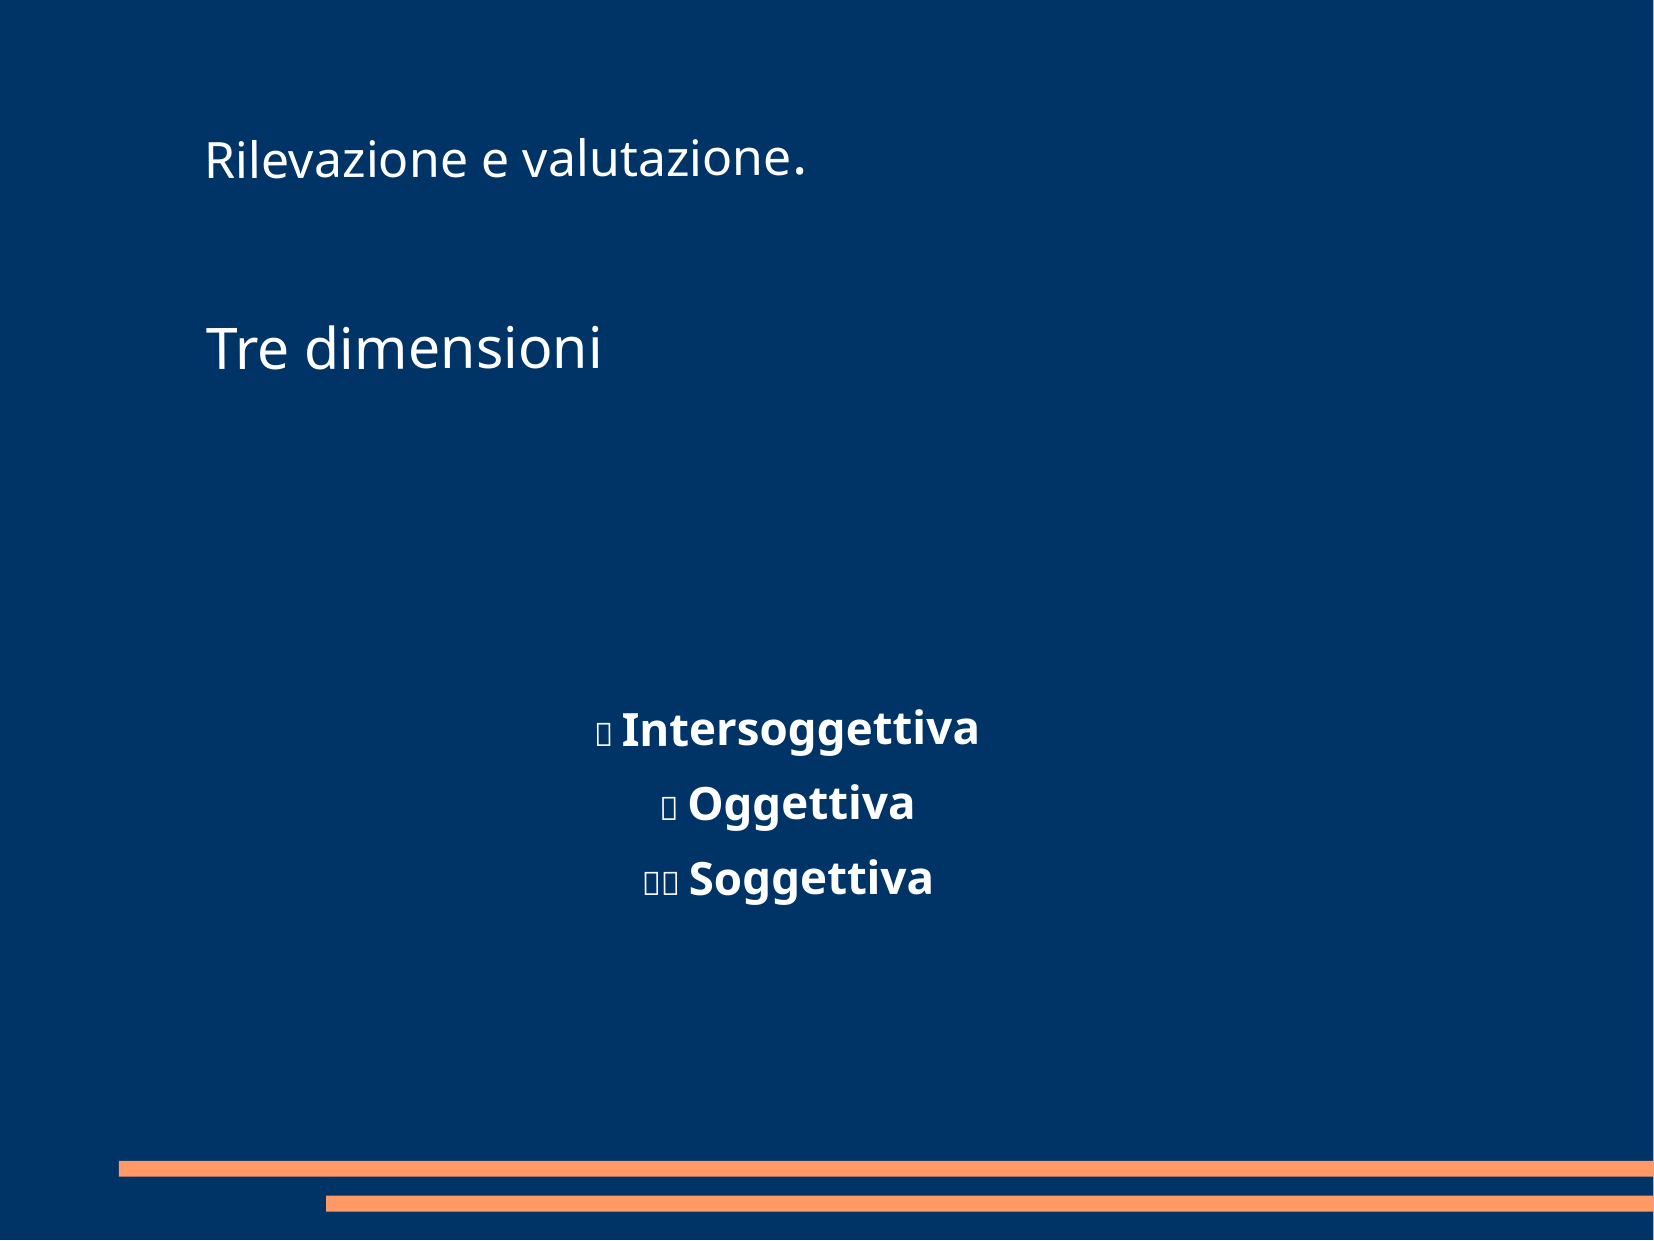

Rilevazione e valutazione.
Tre dimensioni
􀂄 Intersoggettiva
􀂄 Oggettiva
􀂄􀂄 Soggettiva